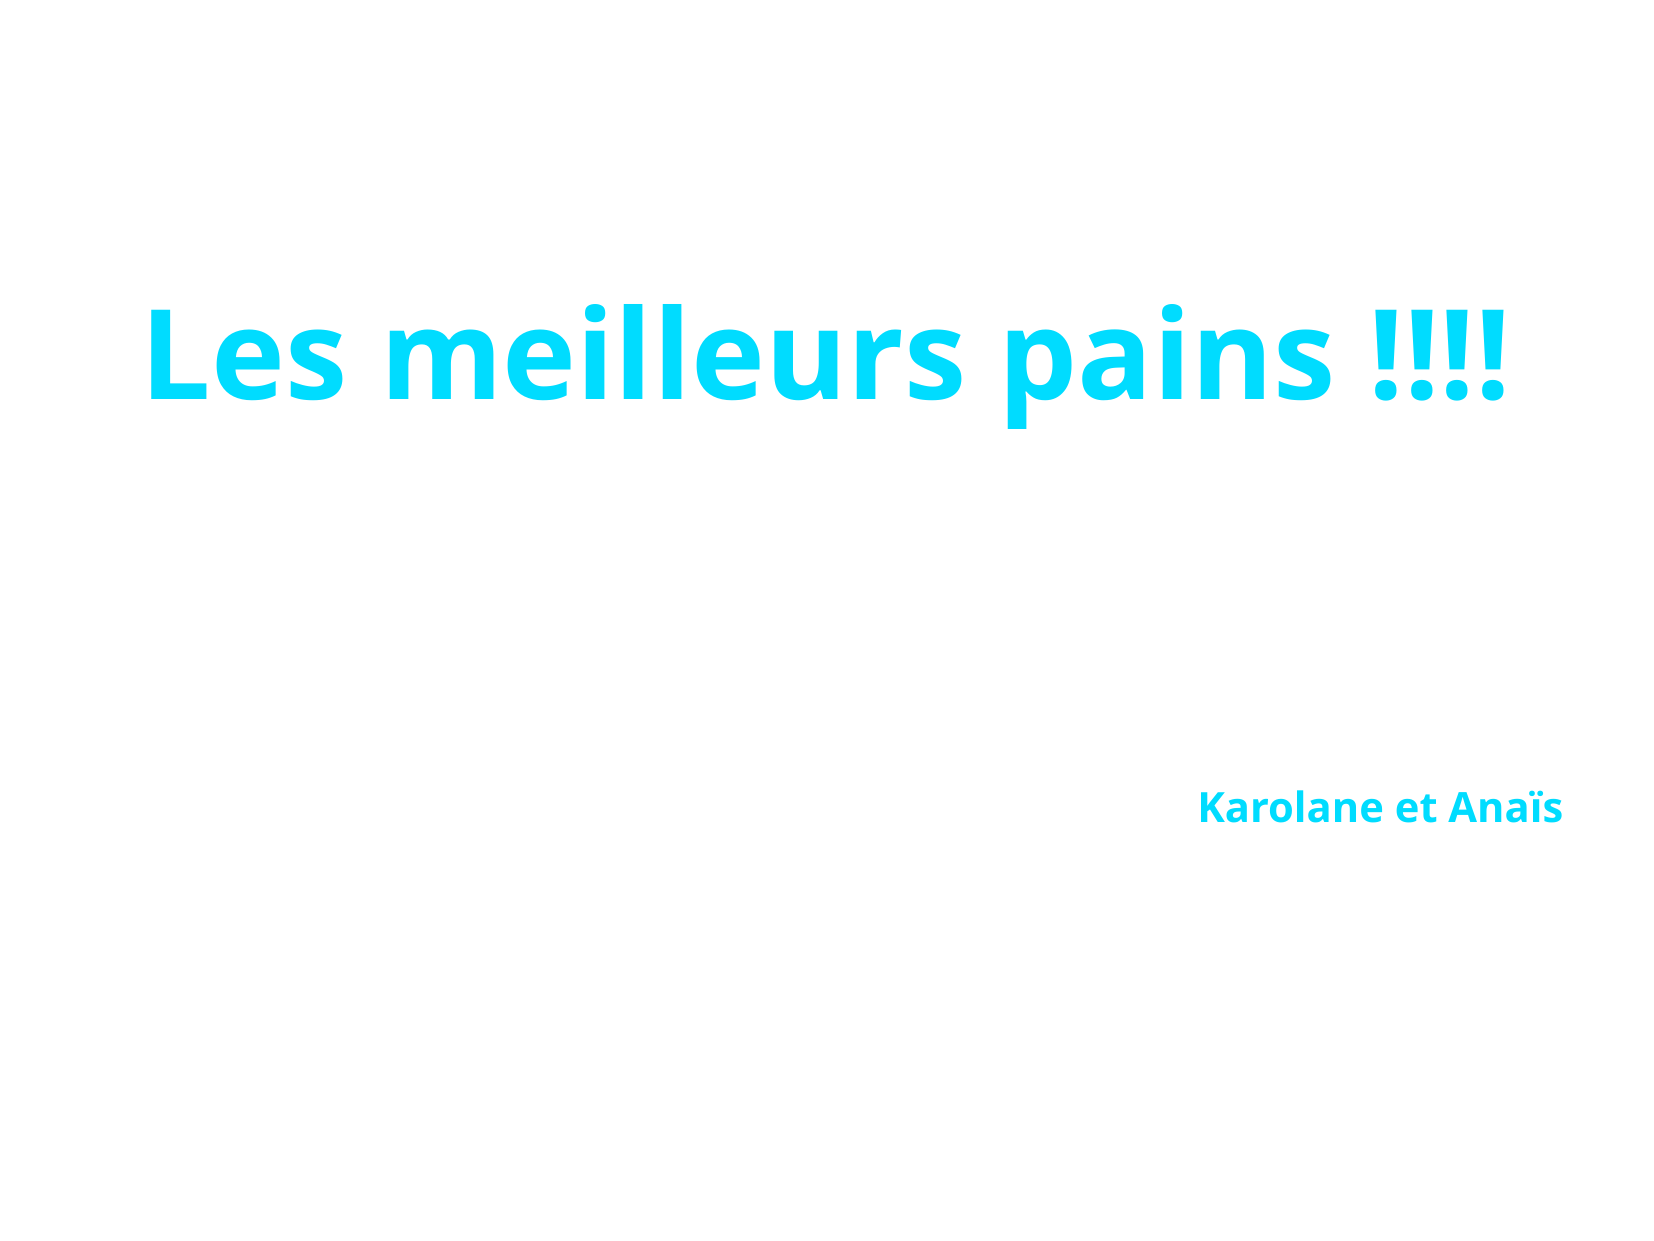

# Les meilleurs pains !!!!
															Karolane et Anaïs